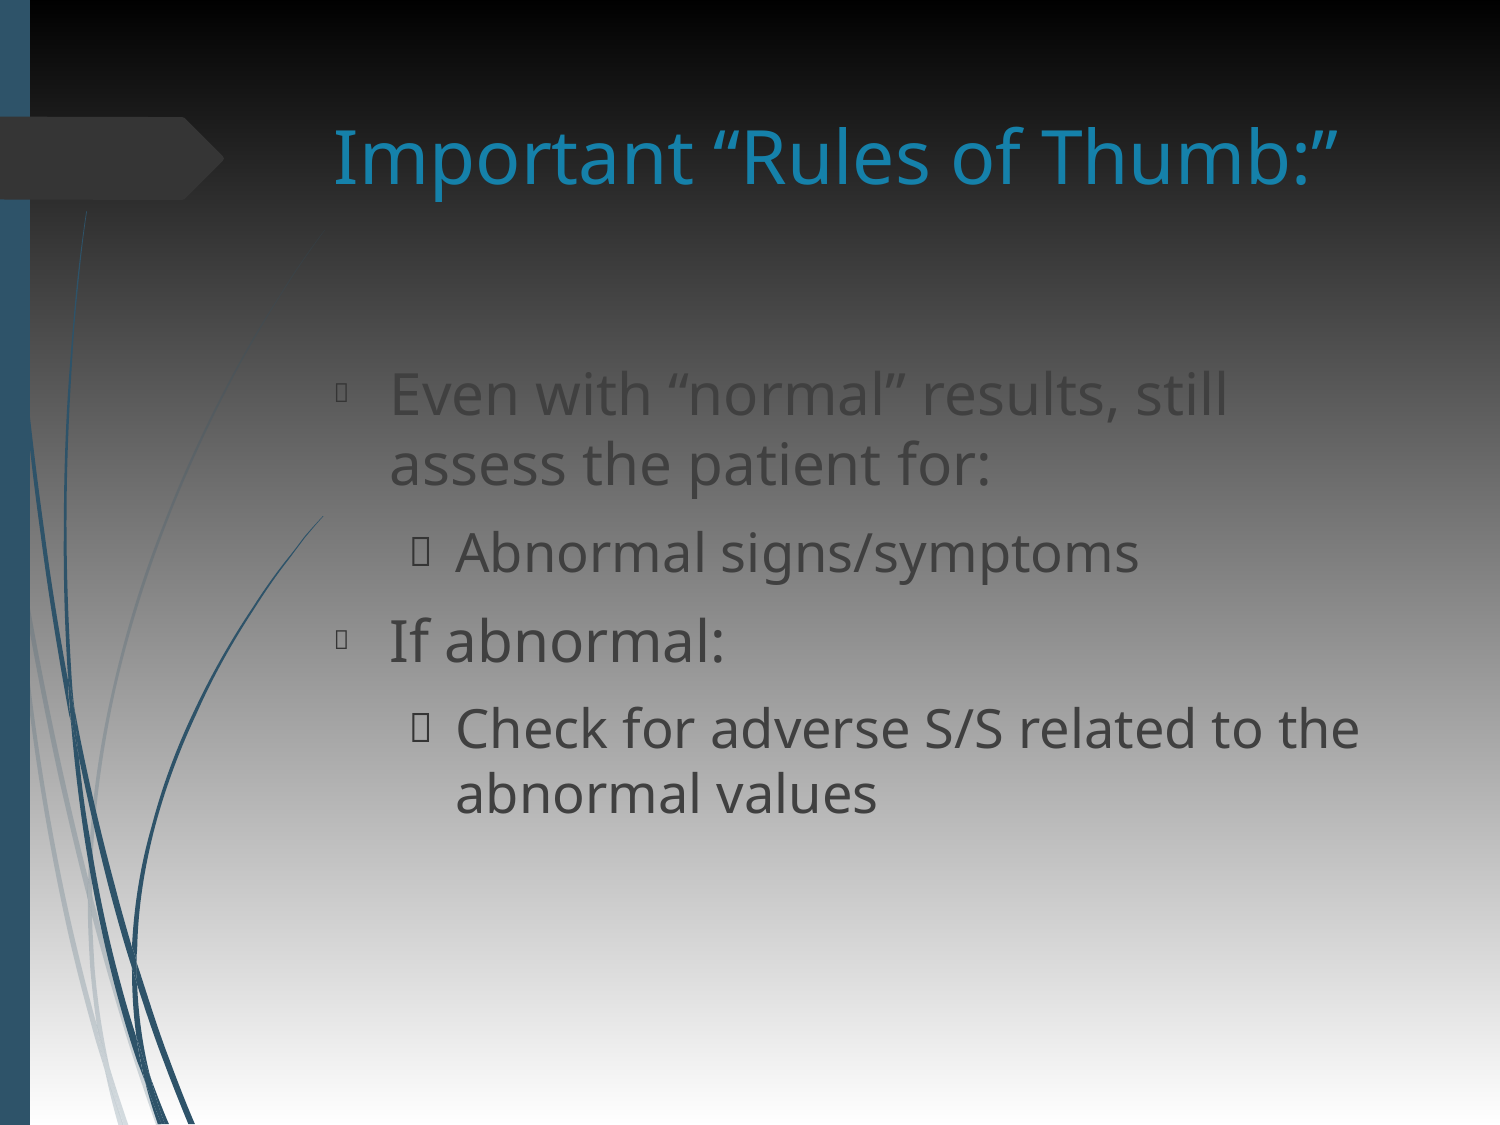

# Important “Rules of Thumb:”
Even with “normal” results, still assess the patient for:
Abnormal signs/symptoms
If abnormal:
Check for adverse S/S related to the abnormal values